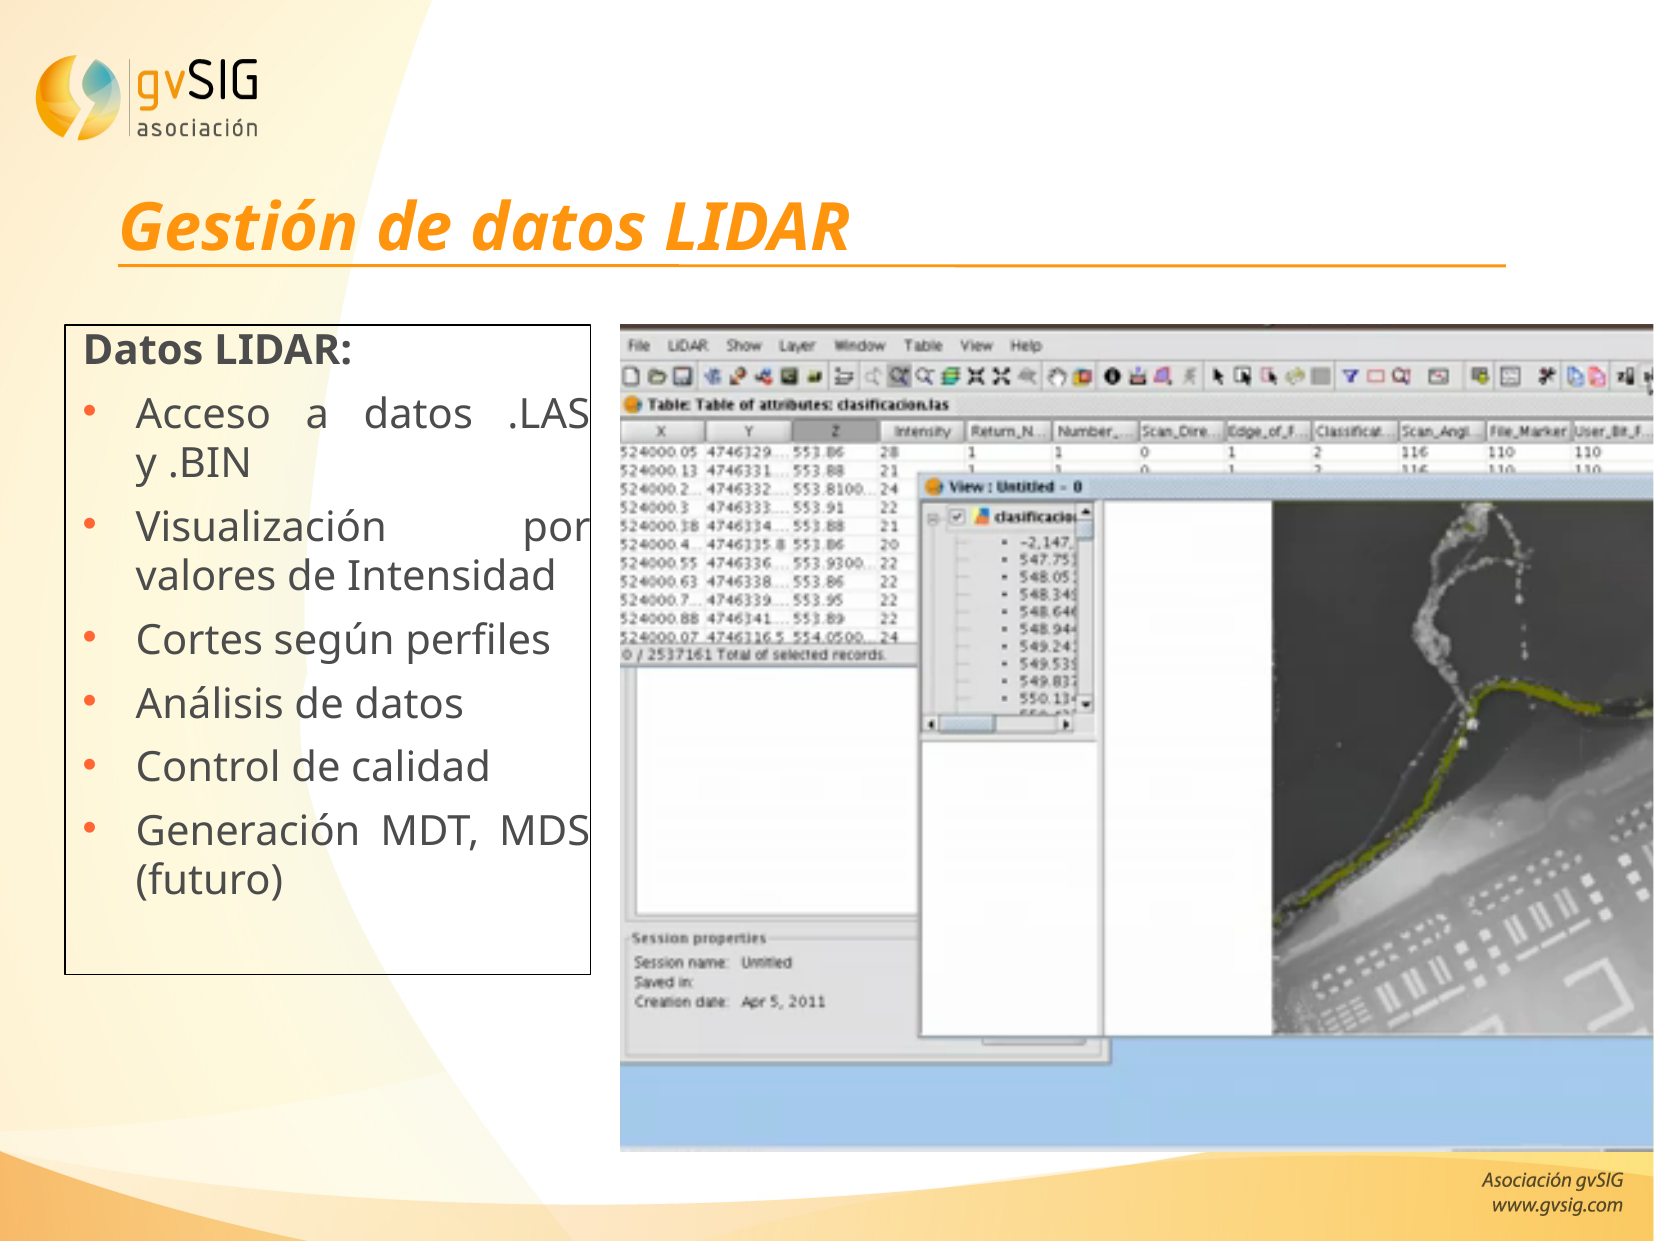

Gestión de datos LIDAR
Datos LIDAR:
Acceso a datos .LAS y .BIN
Visualización por valores de Intensidad
Cortes según perfiles
Análisis de datos
Control de calidad
Generación MDT, MDS (futuro)